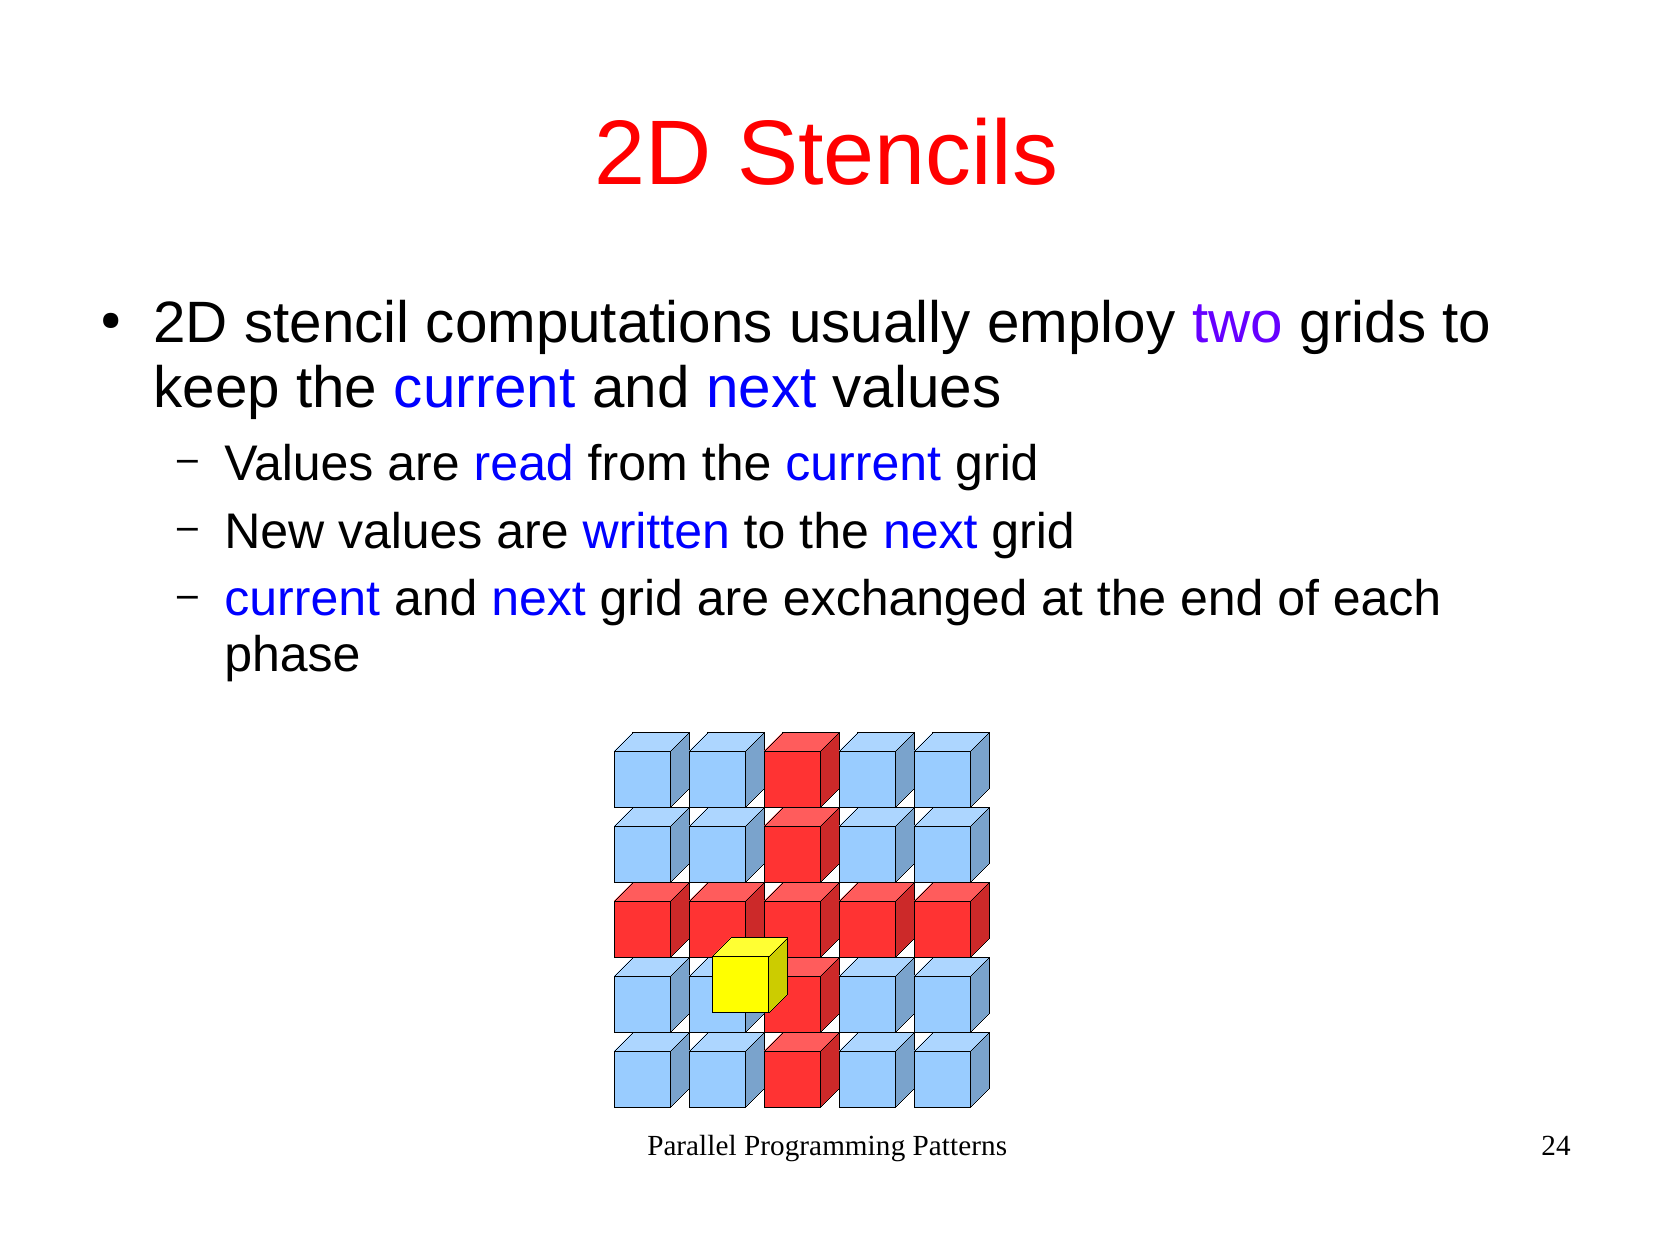

# 2D Stencils
2D stencil computations usually employ two grids to keep the current and next values
Values are read from the current grid
New values are written to the next grid
current and next grid are exchanged at the end of each phase
Parallel Programming Patterns
24